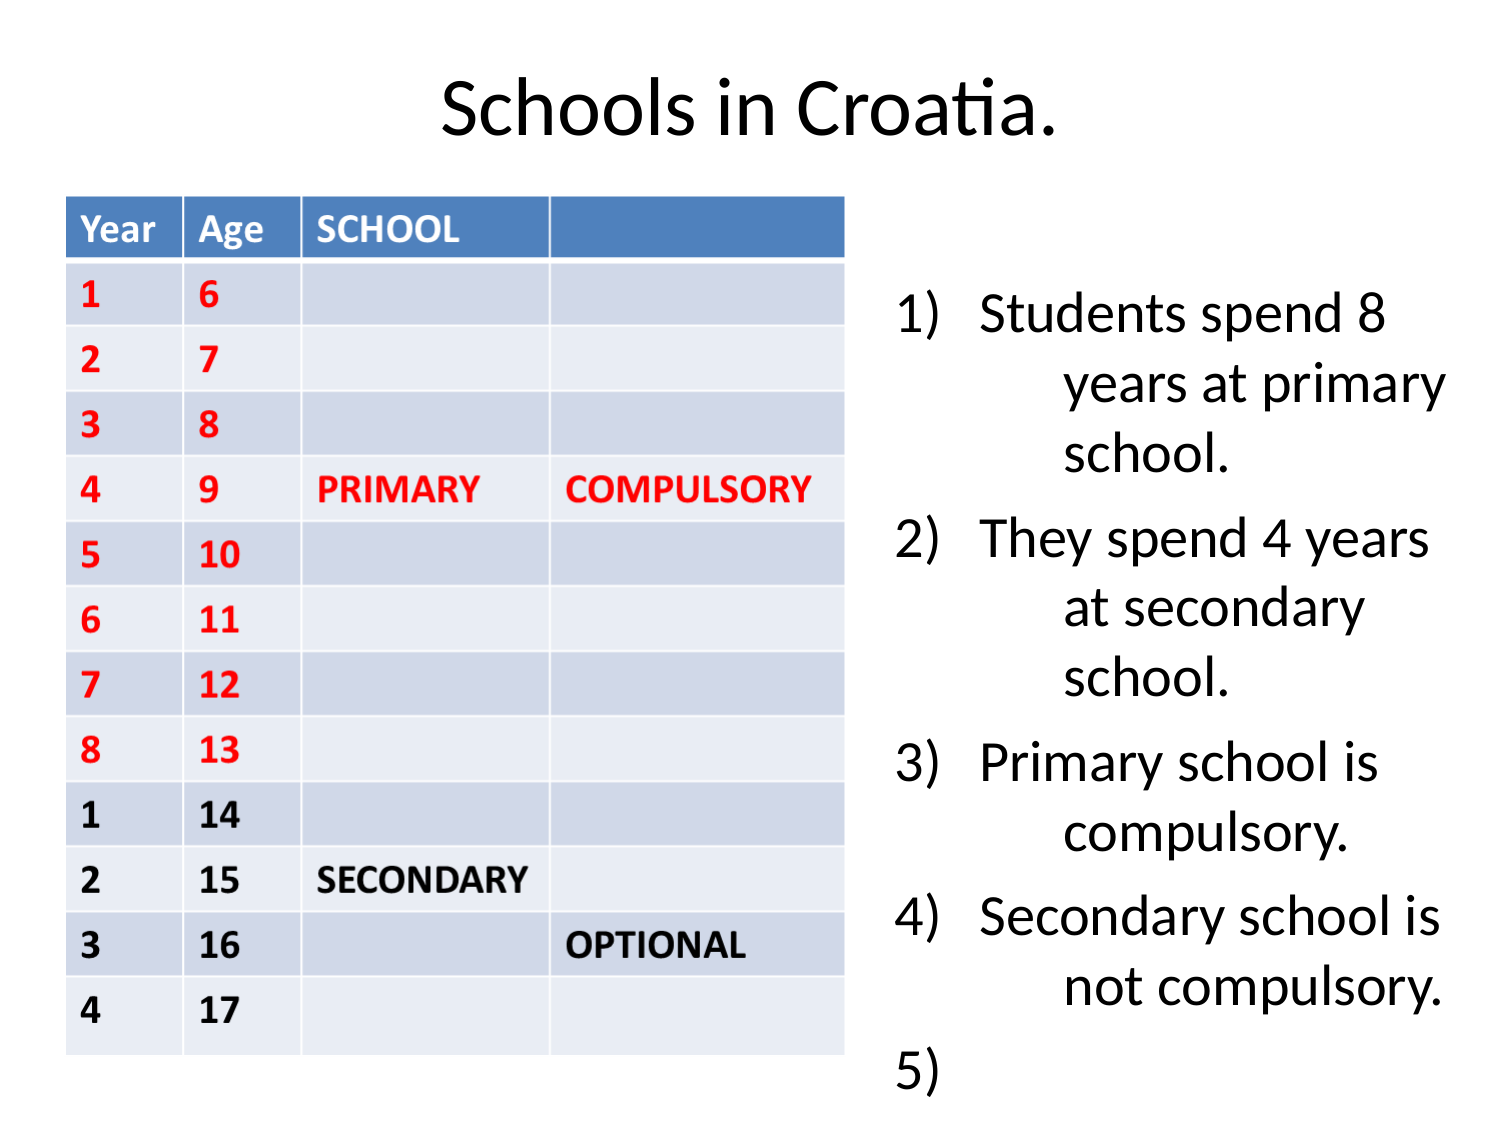

Schools in Croatia.
# Students spend 8 years at primary school.
They spend 4 years at secondary school.
Primary school is compulsory.
Secondary school is not compulsory.